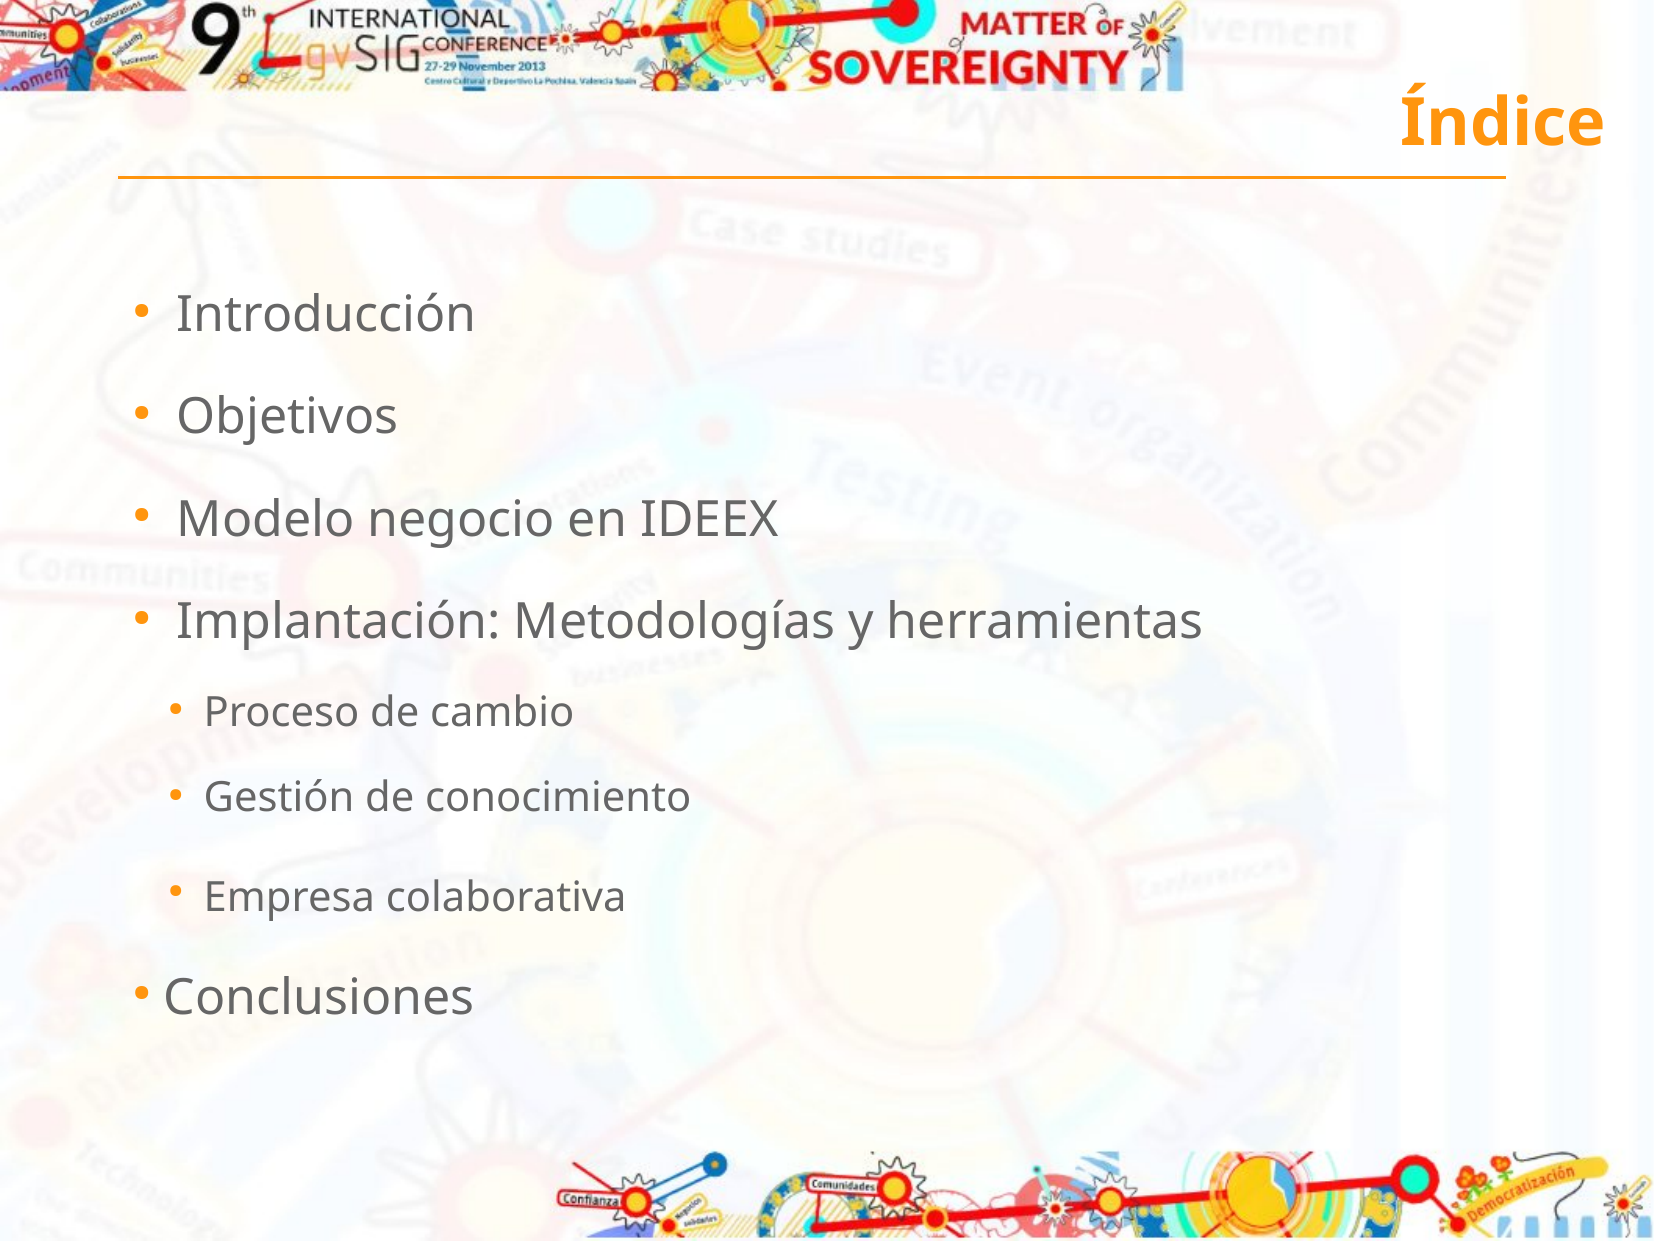

# Índice
 Introducción
 Objetivos
 Modelo negocio en IDEEX
 Implantación: Metodologías y herramientas
Proceso de cambio
Gestión de conocimiento
Empresa colaborativa
 Conclusiones